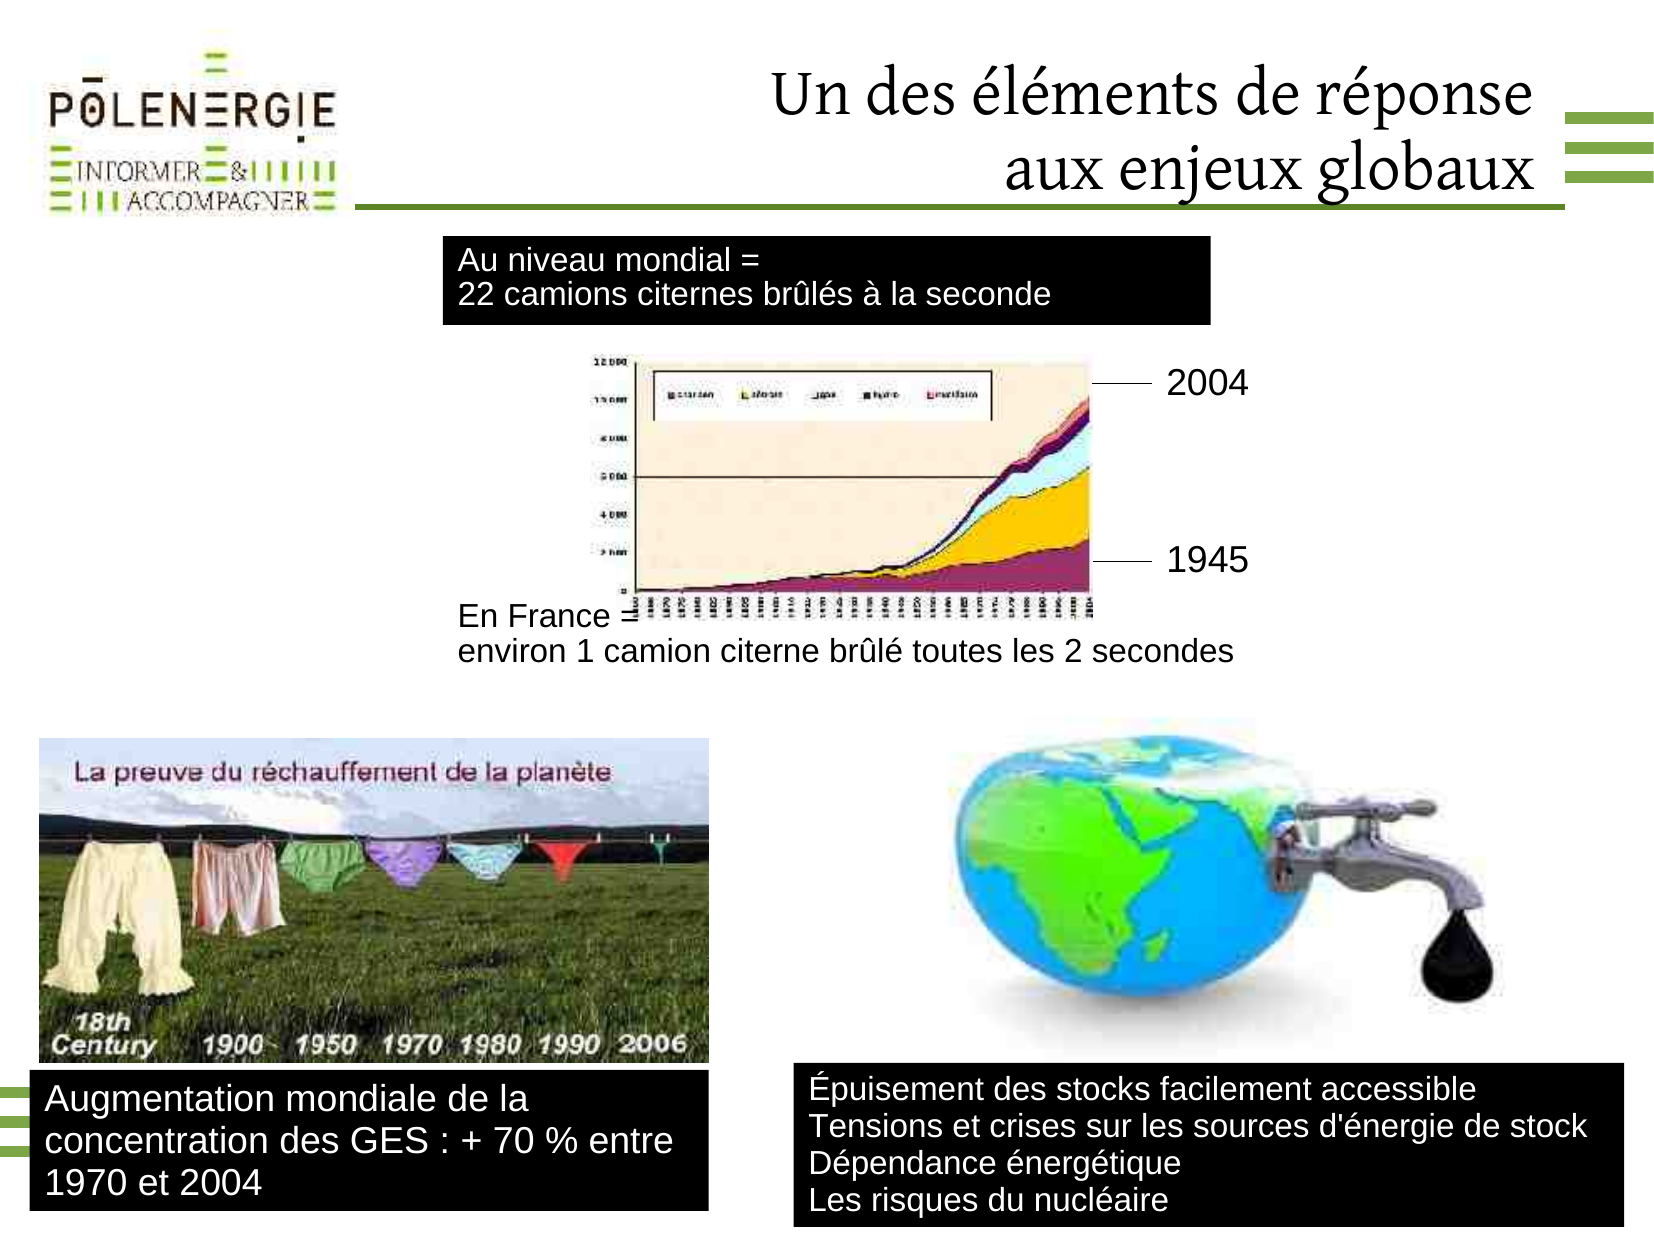

Un des éléments de réponse
aux enjeux globaux
Au niveau mondial =
22 camions citernes brûlés à la seconde
2004
1945
En France =
environ 1 camion citerne brûlé toutes les 2 secondes
#
Épuisement des stocks facilement accessible
Tensions et crises sur les sources d'énergie de stock
Dépendance énergétique
Les risques du nucléaire
Augmentation mondiale de la concentration des GES : + 70 % entre 1970 et 2004
Demain : 9 000 000 000
Aujourd'hui : 7 028 398 075